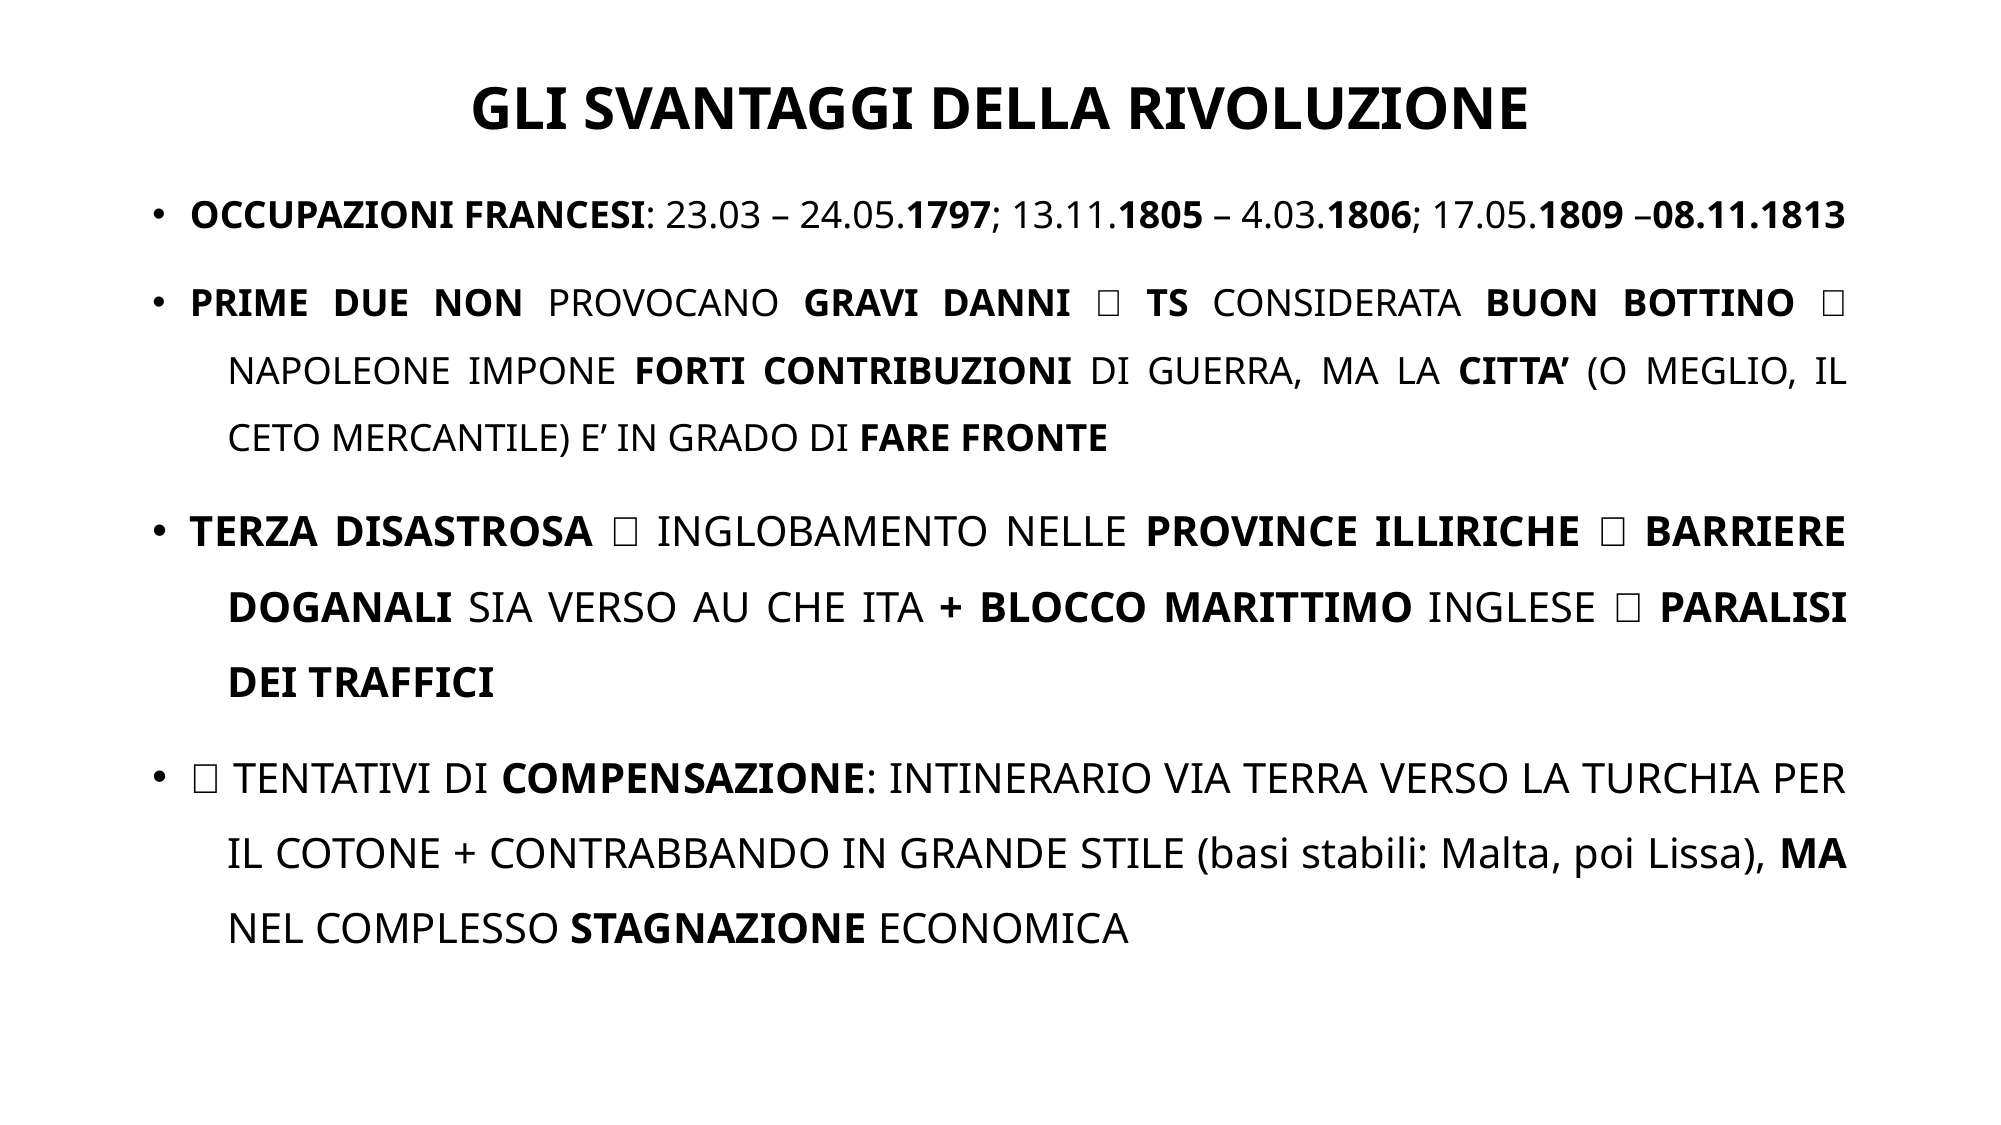

# GLI SVANTAGGI DELLA RIVOLUZIONE
OCCUPAZIONI FRANCESI: 23.03 – 24.05.1797; 13.11.1805 – 4.03.1806; 17.05.1809 –08.11.1813
PRIME DUE NON PROVOCANO GRAVI DANNI  TS CONSIDERATA BUON BOTTINO  NAPOLEONE IMPONE FORTI CONTRIBUZIONI DI GUERRA, MA LA CITTA’ (O MEGLIO, IL CETO MERCANTILE) E’ IN GRADO DI FARE FRONTE
TERZA DISASTROSA  INGLOBAMENTO NELLE PROVINCE ILLIRICHE  BARRIERE DOGANALI SIA VERSO AU CHE ITA + BLOCCO MARITTIMO INGLESE  PARALISI DEI TRAFFICI
 TENTATIVI DI COMPENSAZIONE: INTINERARIO VIA TERRA VERSO LA TURCHIA PER IL COTONE + CONTRABBANDO IN GRANDE STILE (basi stabili: Malta, poi Lissa), MA NEL COMPLESSO STAGNAZIONE ECONOMICA